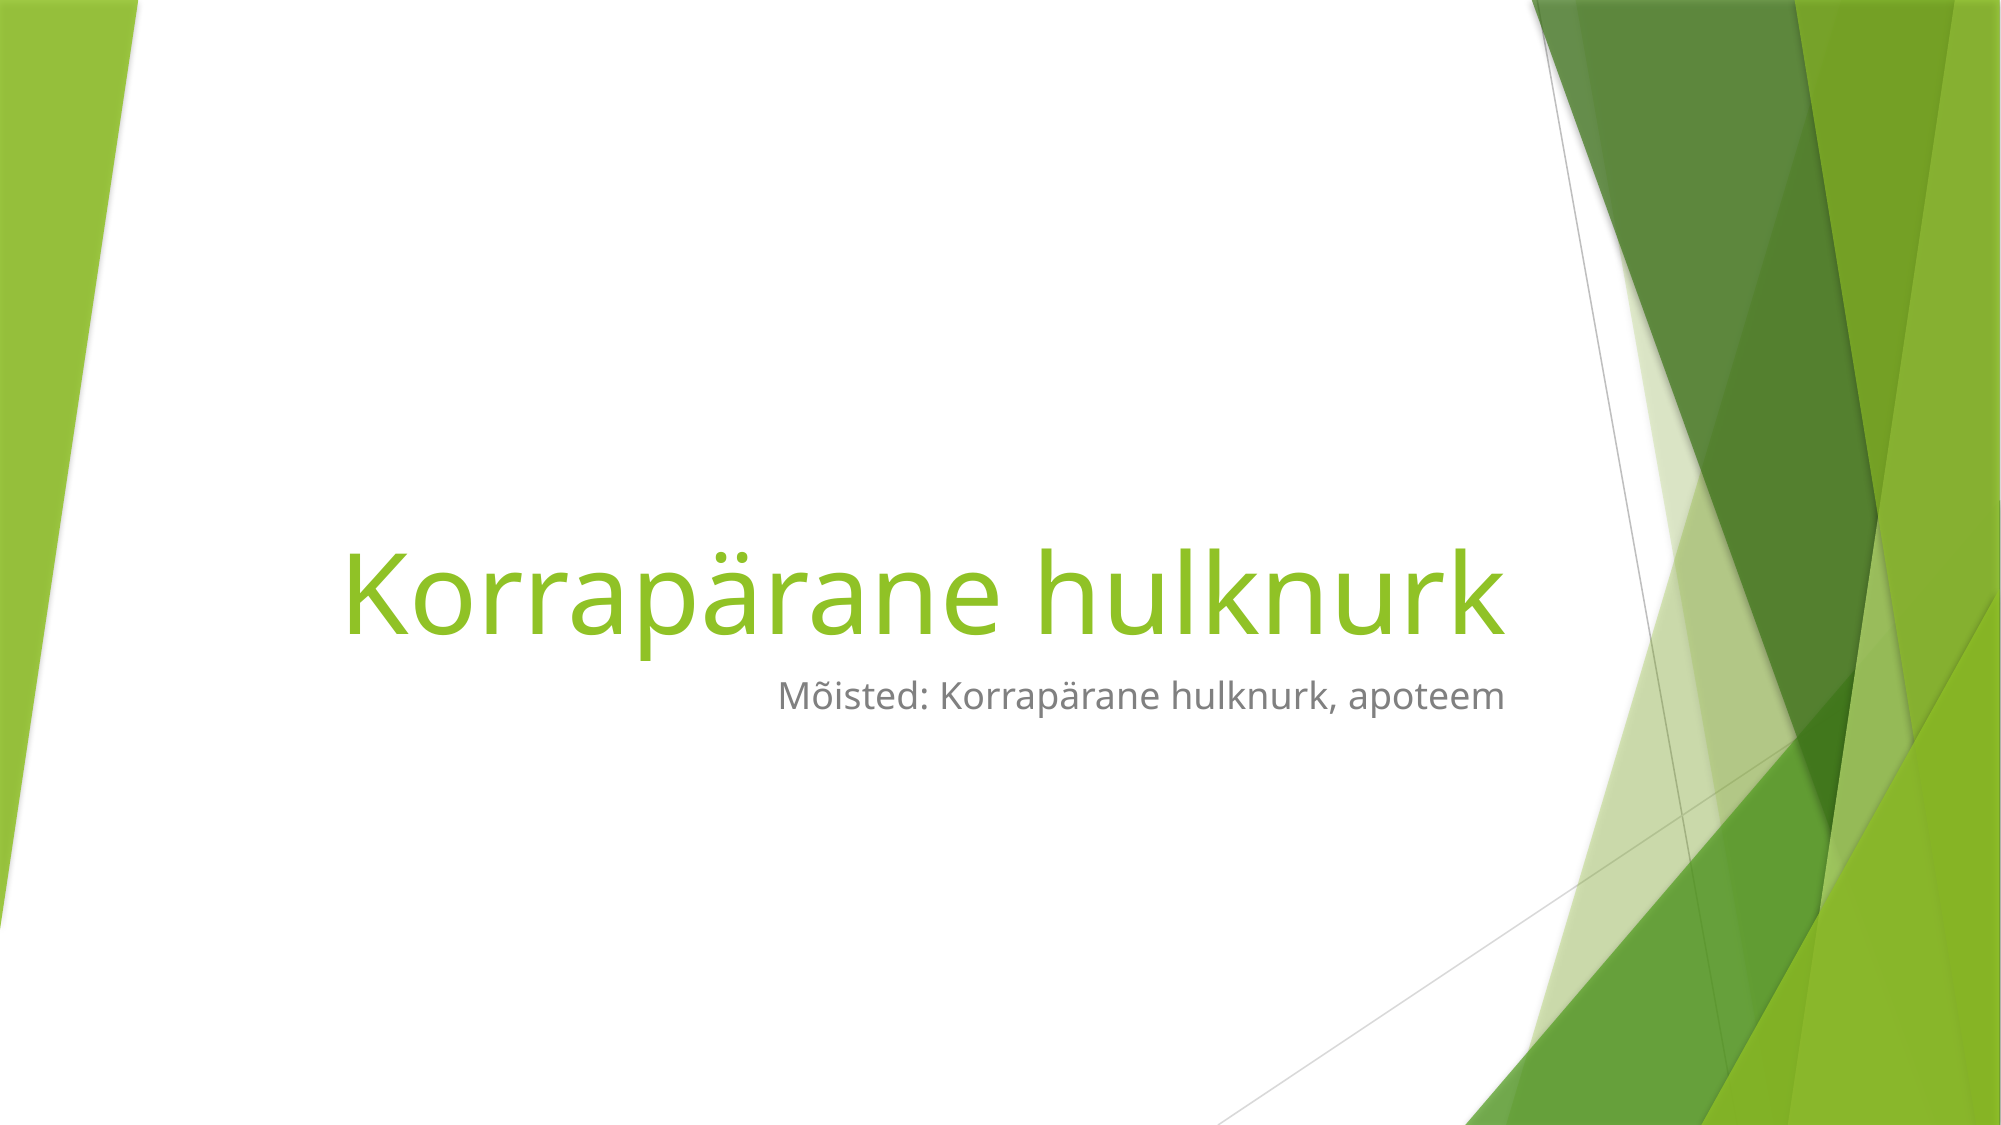

# Korrapärane hulknurk
Mõisted: Korrapärane hulknurk, apoteem